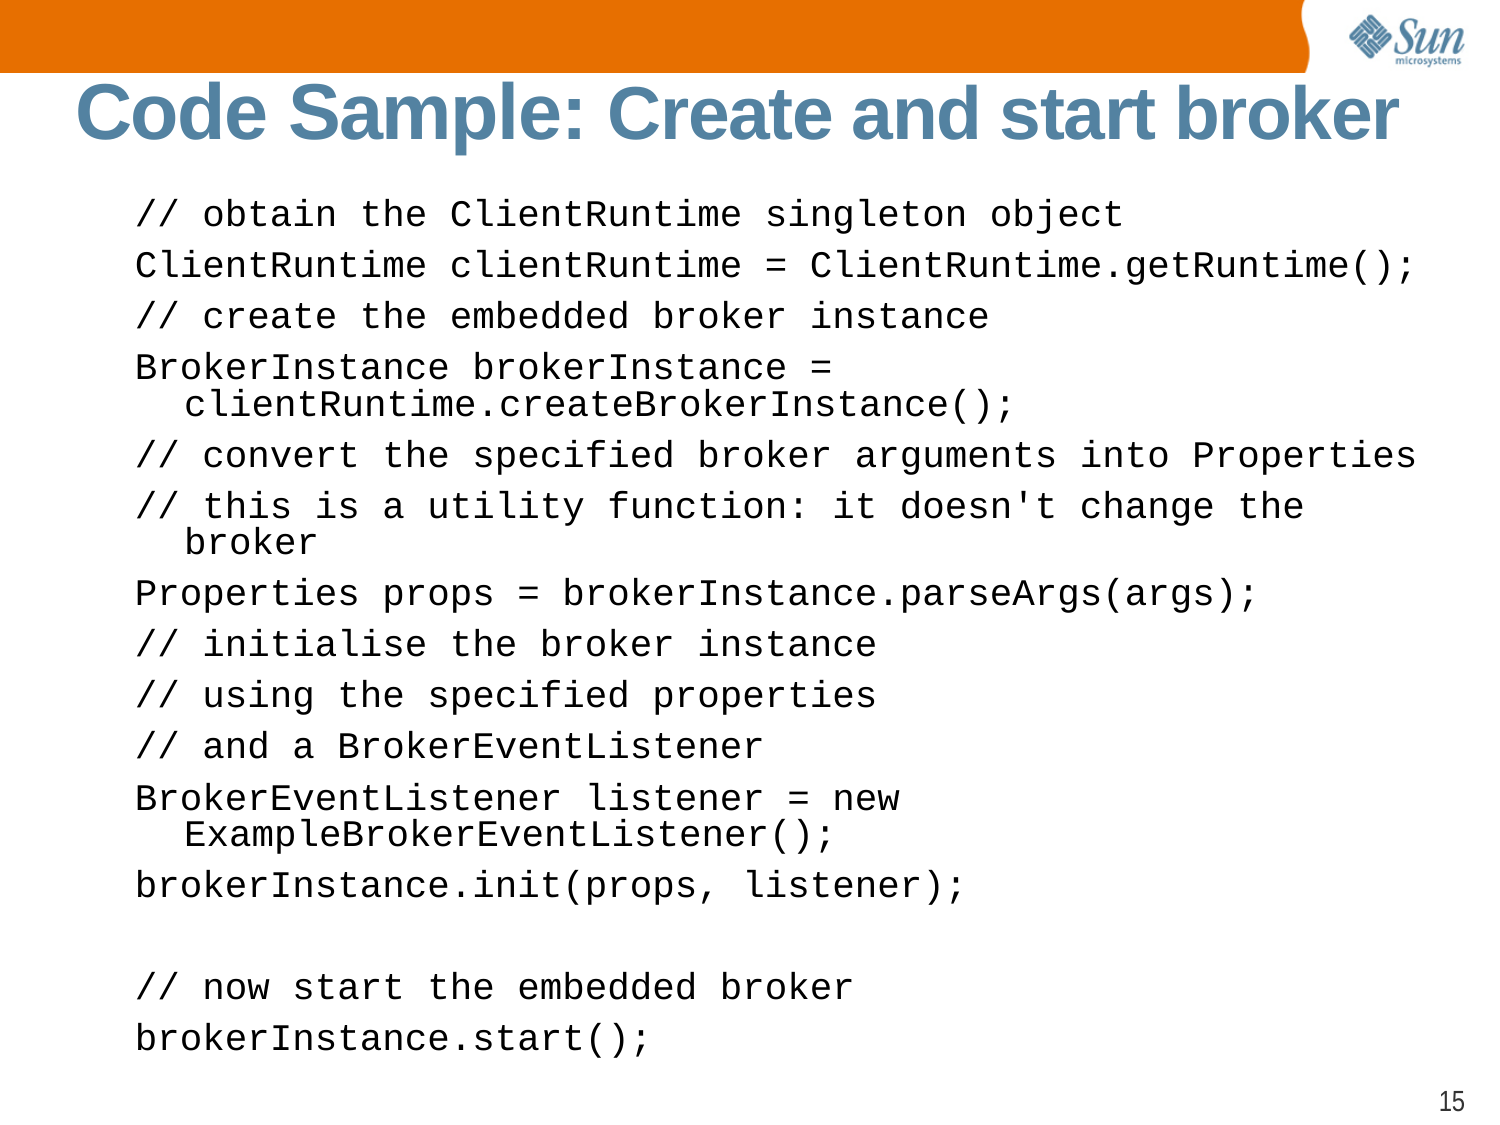

# Code Sample: Create and start broker
// obtain the ClientRuntime singleton object
ClientRuntime clientRuntime = ClientRuntime.getRuntime();
// create the embedded broker instance
BrokerInstance brokerInstance = clientRuntime.createBrokerInstance();
// convert the specified broker arguments into Properties
// this is a utility function: it doesn't change the broker
Properties props = brokerInstance.parseArgs(args);
// initialise the broker instance
// using the specified properties
// and a BrokerEventListener
BrokerEventListener listener = new ExampleBrokerEventListener();
brokerInstance.init(props, listener);
// now start the embedded broker
brokerInstance.start();